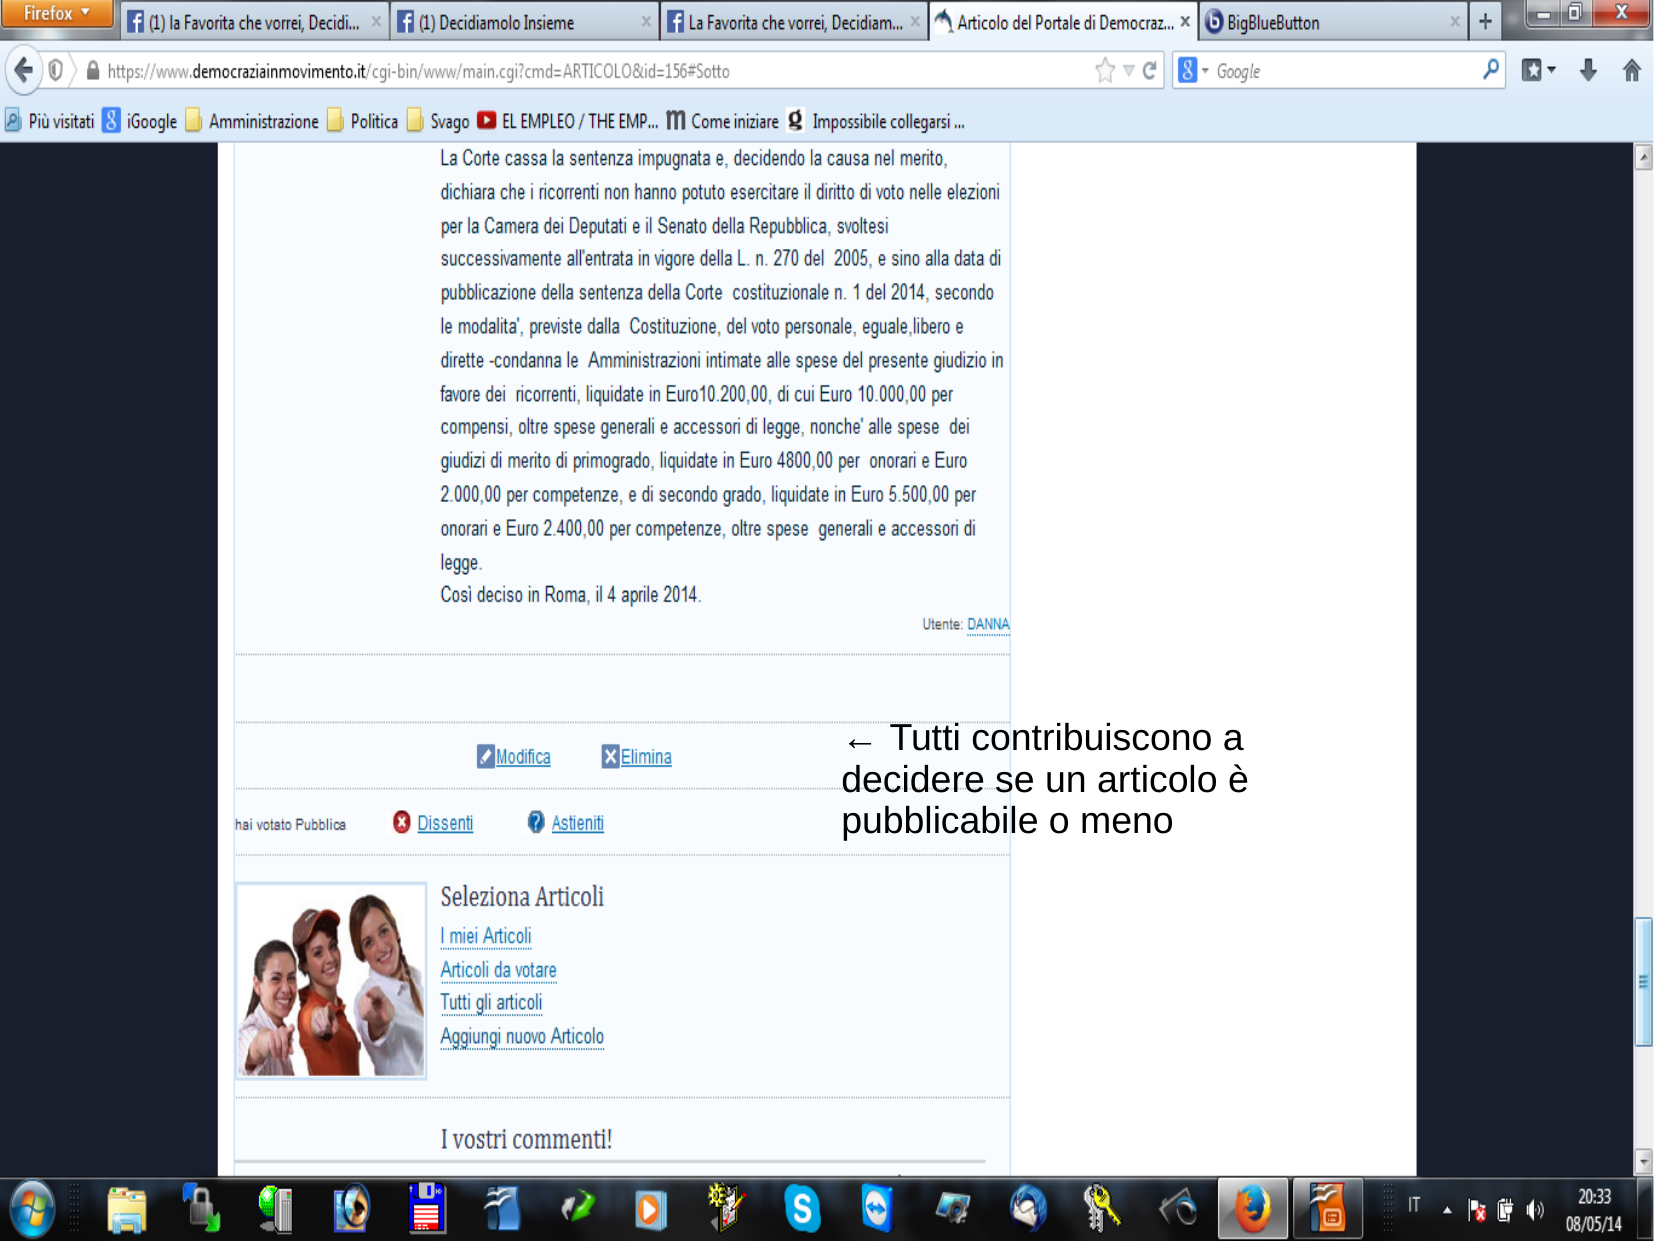

← Tutti contribuiscono a decidere se un articolo è pubblicabile o meno